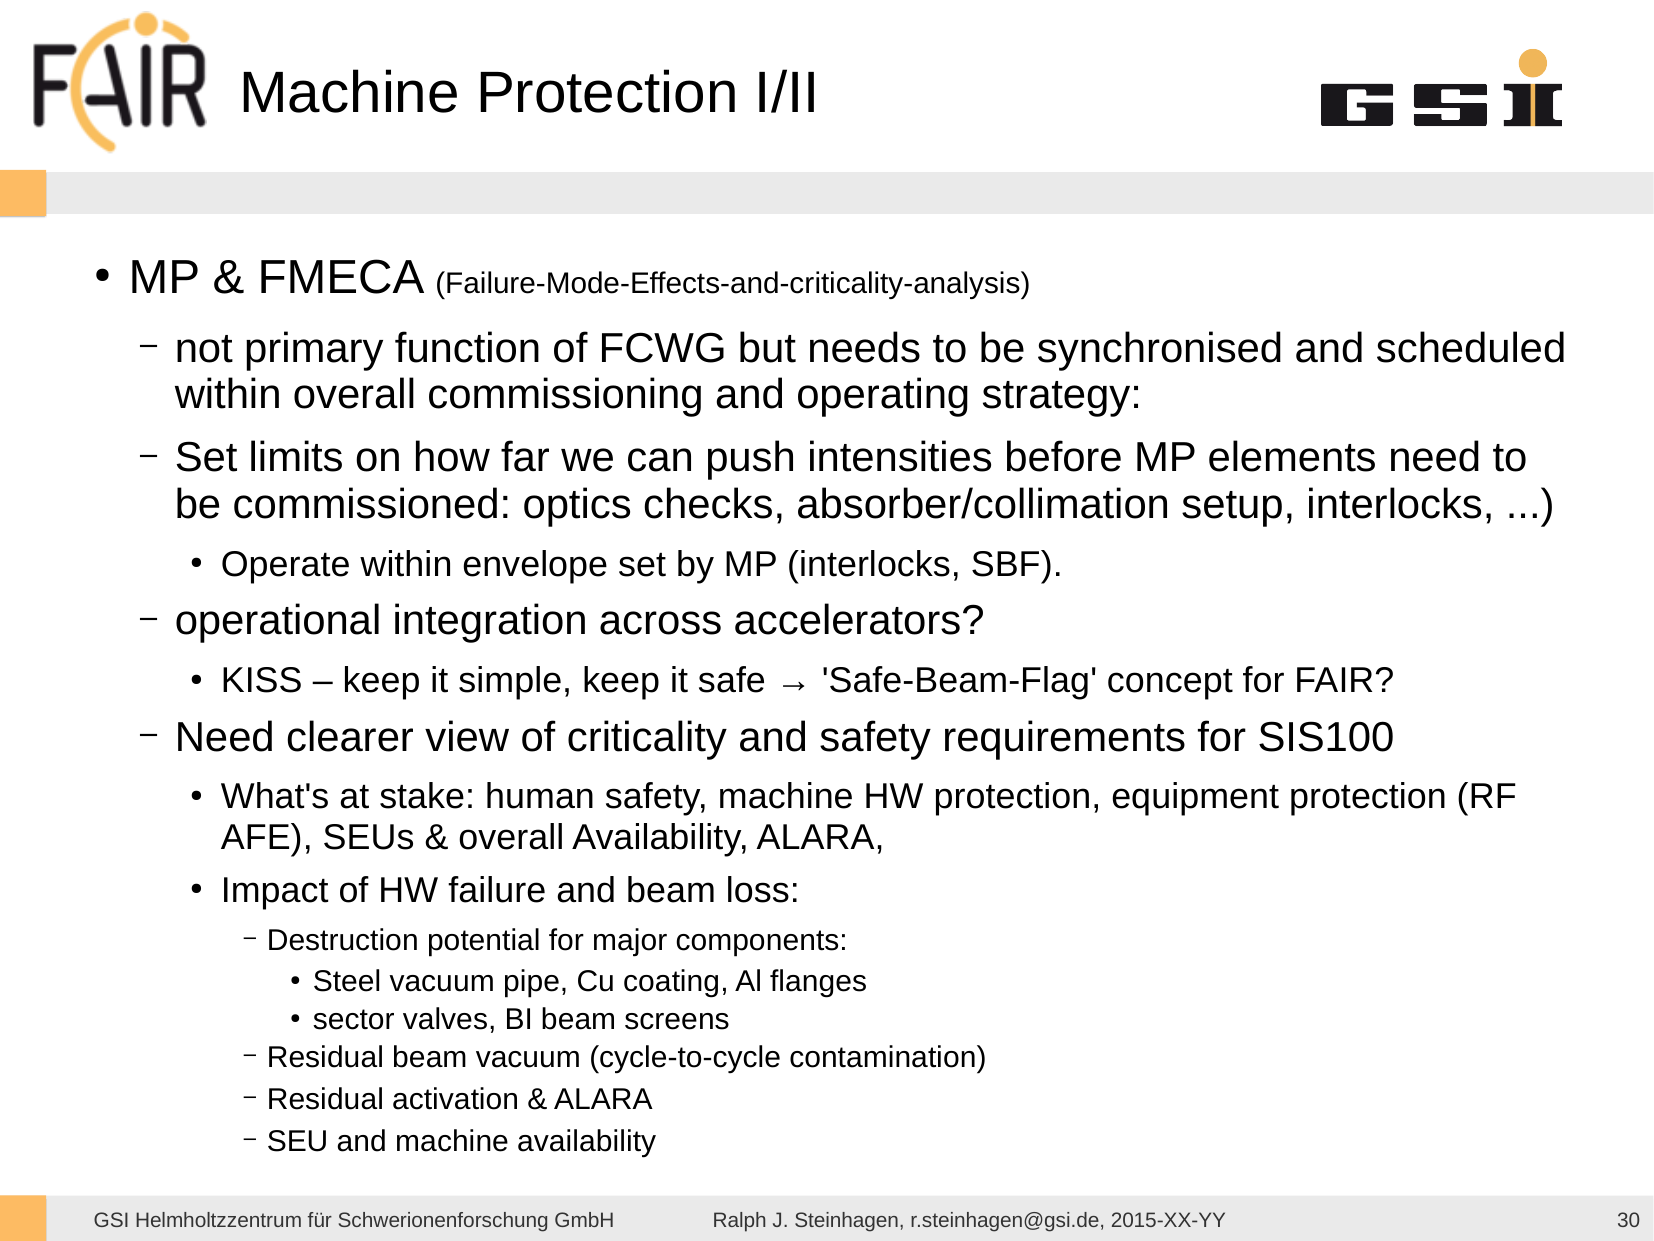

# Machine Protection I/II
MP & FMECA (Failure-Mode-Effects-and-criticality-analysis)
not primary function of FCWG but needs to be synchronised and scheduled within overall commissioning and operating strategy:
Set limits on how far we can push intensities before MP elements need to be commissioned: optics checks, absorber/collimation setup, interlocks, ...)
Operate within envelope set by MP (interlocks, SBF).
operational integration across accelerators?
KISS – keep it simple, keep it safe → 'Safe-Beam-Flag' concept for FAIR?
Need clearer view of criticality and safety requirements for SIS100
What's at stake: human safety, machine HW protection, equipment protection (RF AFE), SEUs & overall Availability, ALARA,
Impact of HW failure and beam loss:
Destruction potential for major components:
Steel vacuum pipe, Cu coating, Al flanges
sector valves, BI beam screens
Residual beam vacuum (cycle-to-cycle contamination)
Residual activation & ALARA
SEU and machine availability